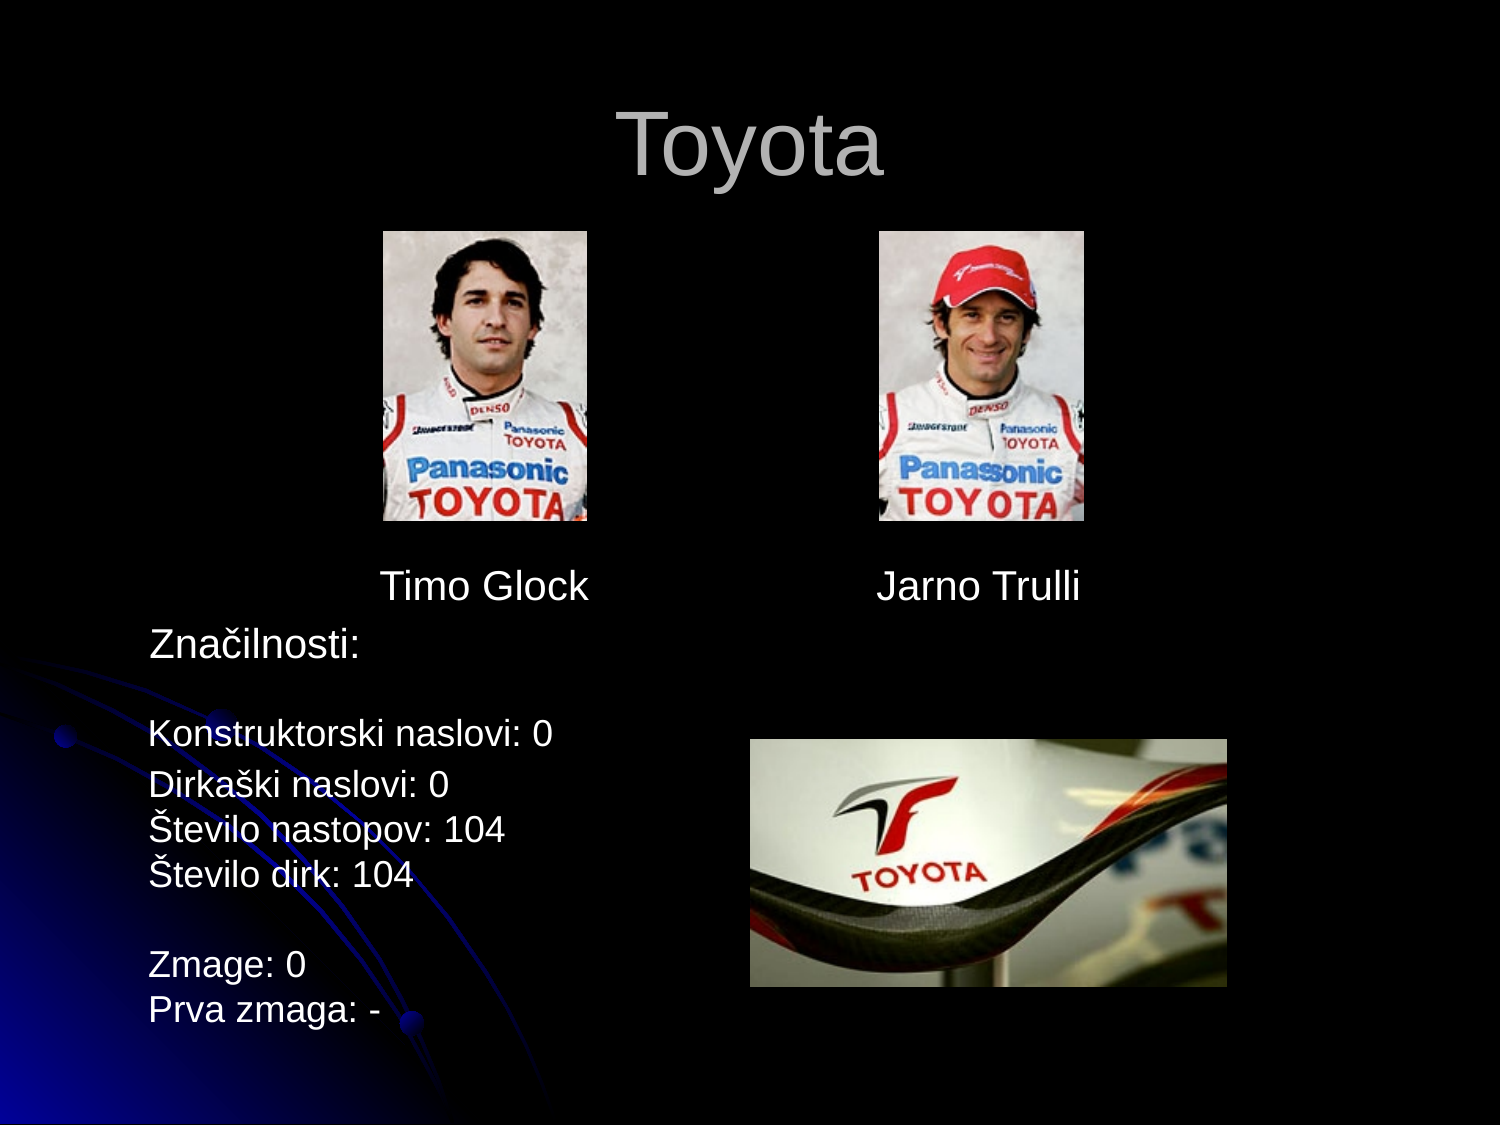

# Toyota
 Timo Glock Jarno Trulli
 Značilnosti:
 Konstruktorski naslovi: 0
Dirkaški naslovi: 0
Število nastopov: 104
Število dirk: 104
Zmage: 0
Prva zmaga: -